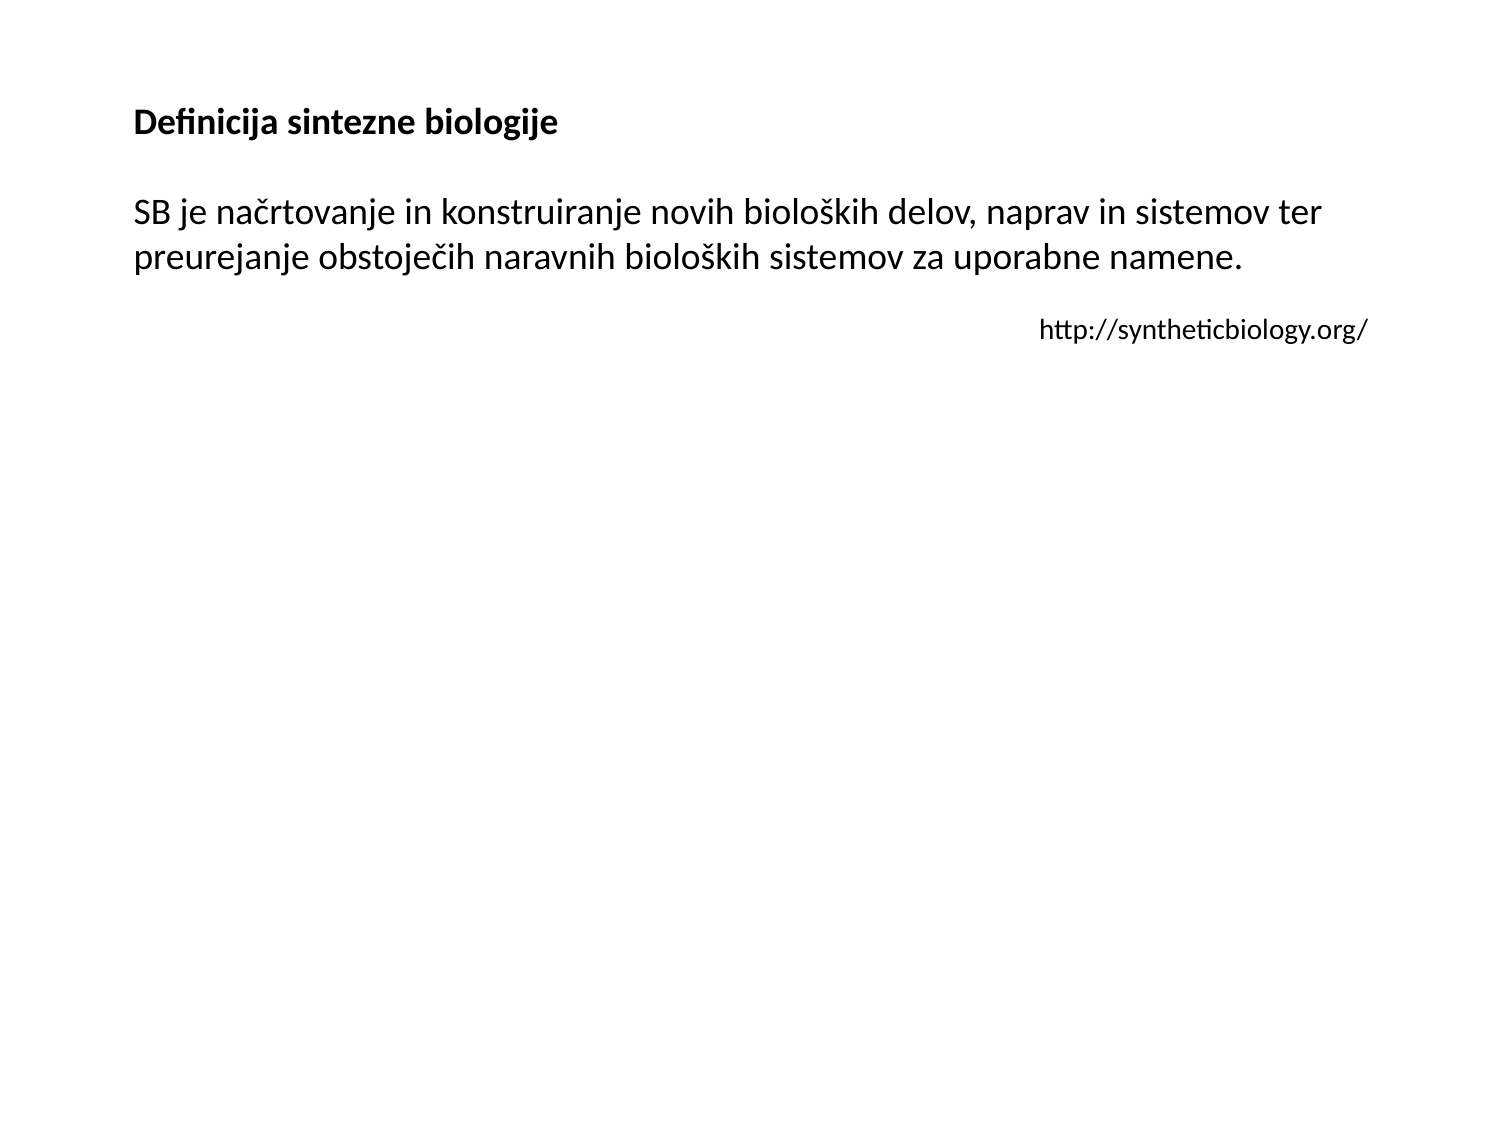

Definicija sintezne biologije
SB je načrtovanje in konstruiranje novih bioloških delov, naprav in sistemov ter
preurejanje obstoječih naravnih bioloških sistemov za uporabne namene.
http://syntheticbiology.org/